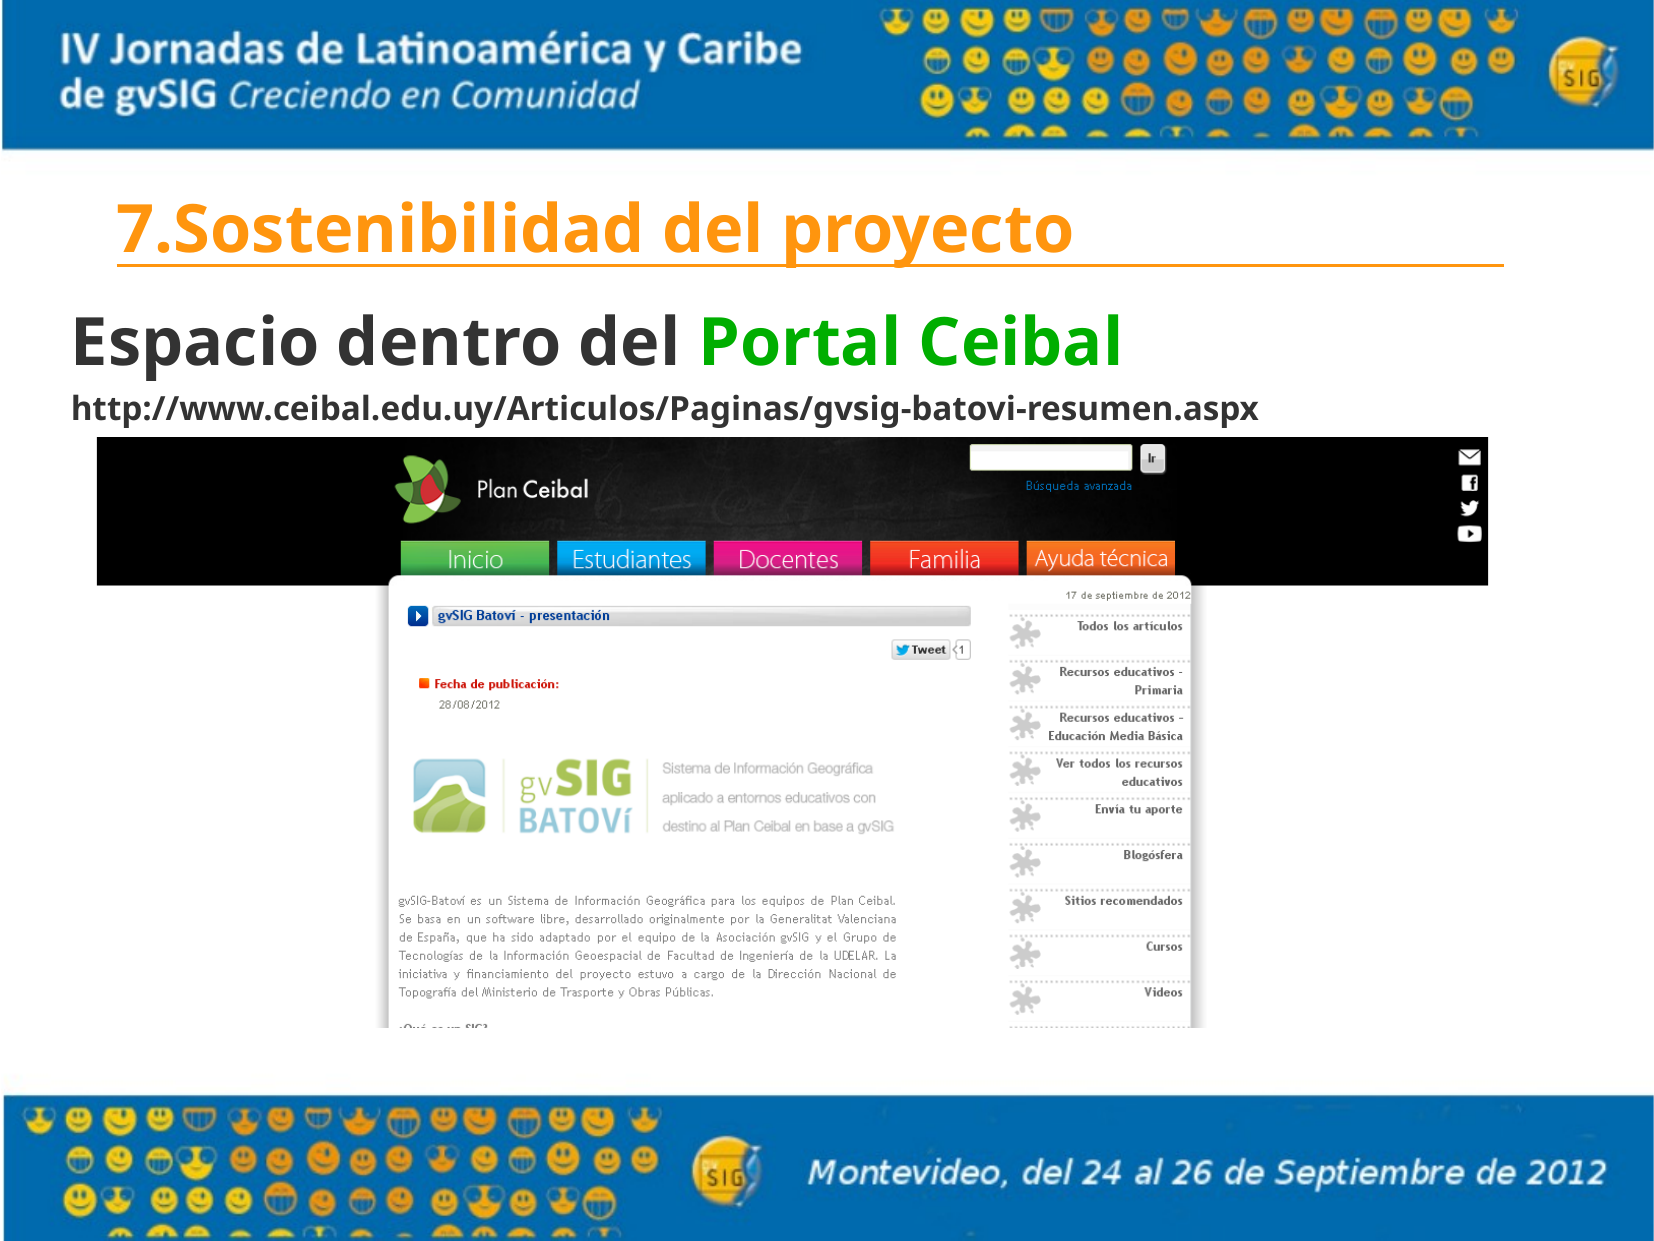

7.Sostenibilidad del proyecto
# Espacio dentro del Portal Ceibal http://www.ceibal.edu.uy/Articulos/Paginas/gvsig-batovi-resumen.aspx